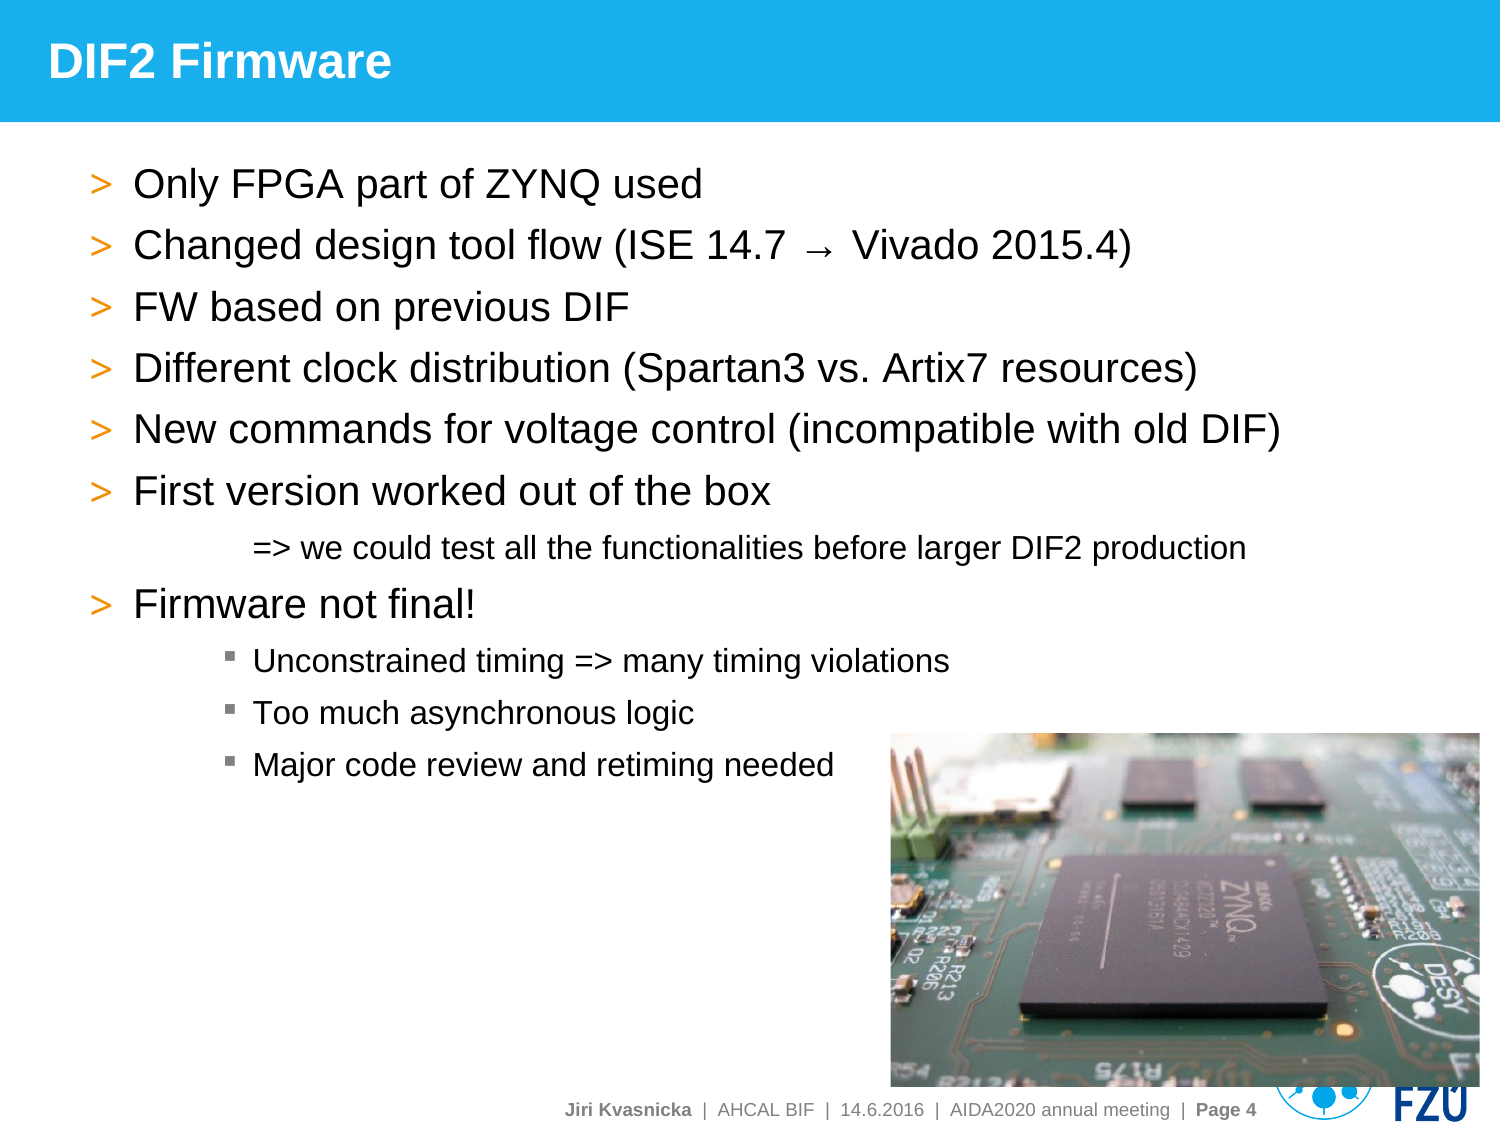

# DIF2 Firmware
Only FPGA part of ZYNQ used
Changed design tool flow (ISE 14.7 → Vivado 2015.4)
FW based on previous DIF
Different clock distribution (Spartan3 vs. Artix7 resources)
New commands for voltage control (incompatible with old DIF)
First version worked out of the box
=> we could test all the functionalities before larger DIF2 production
Firmware not final!
Unconstrained timing => many timing violations
Too much asynchronous logic
Major code review and retiming needed